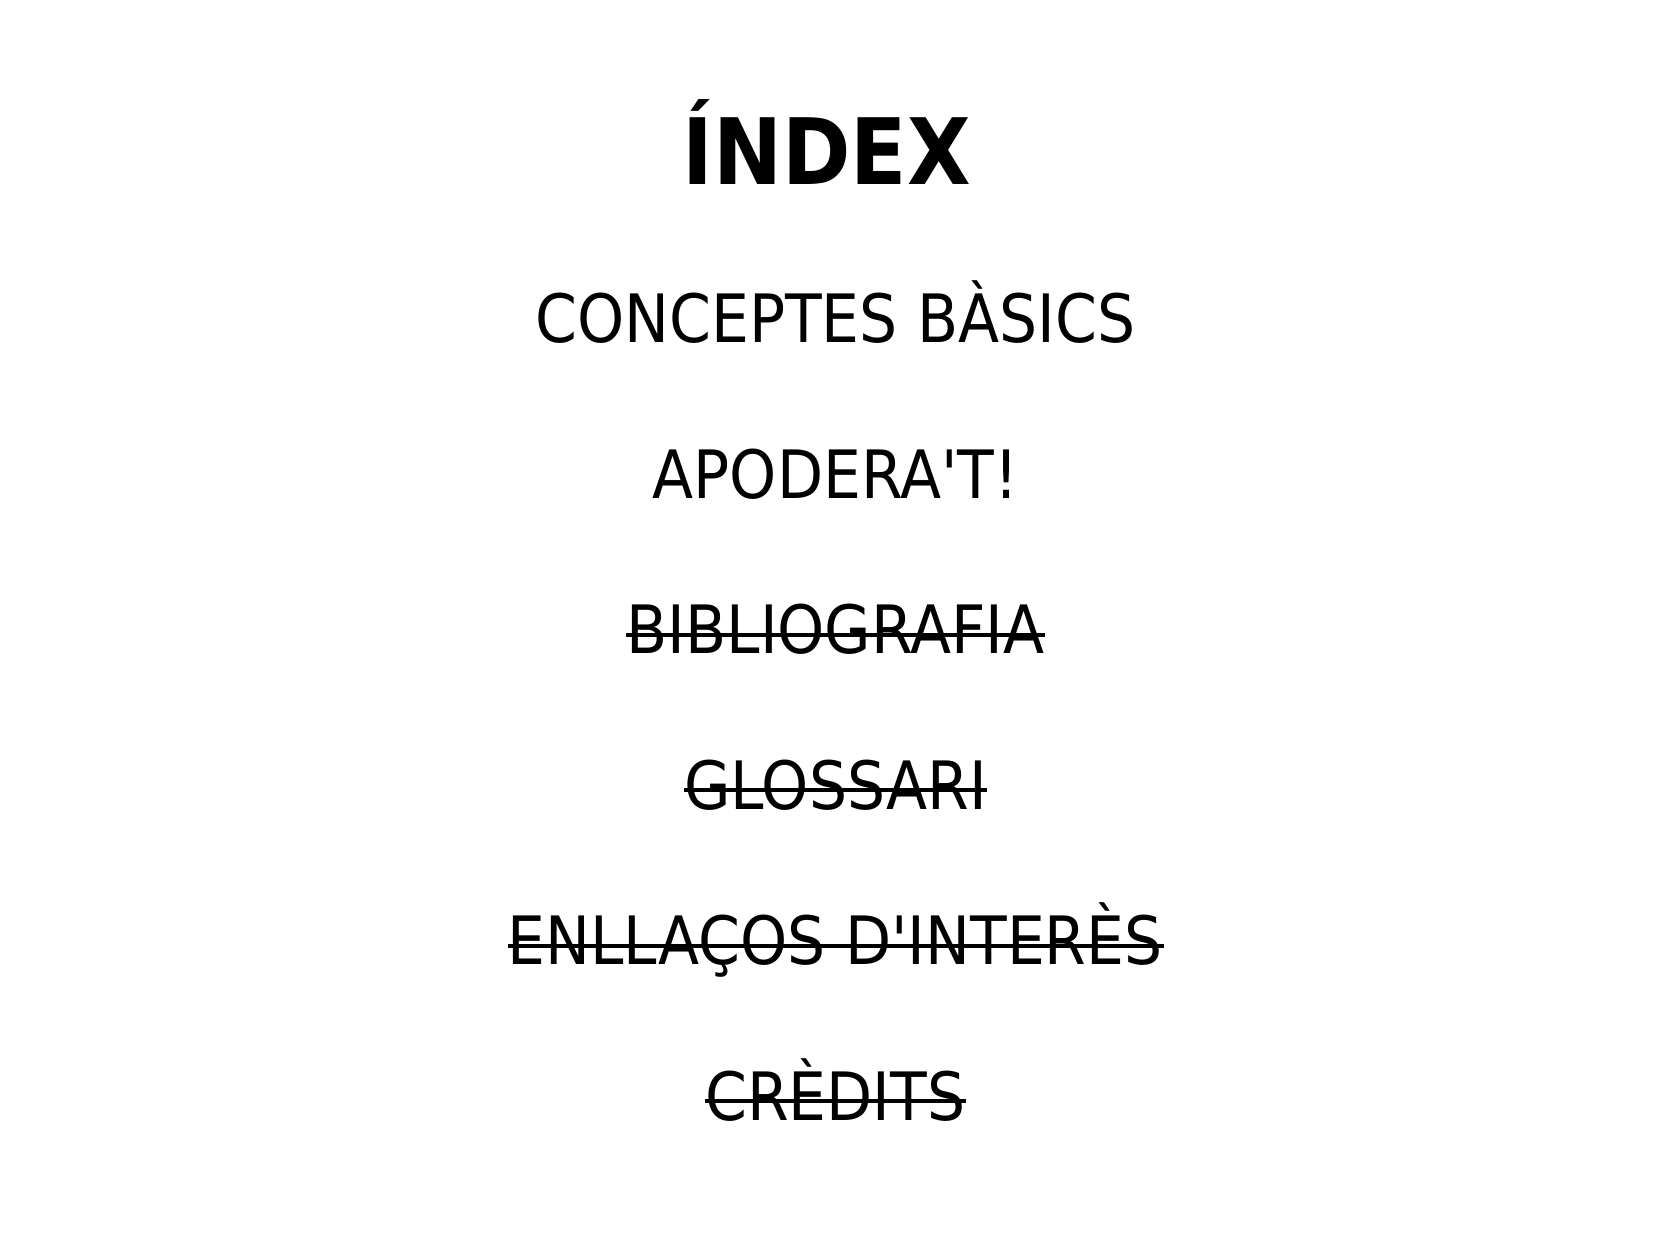

# ÍNDEX
CONCEPTES BÀSICS
APODERA'T!
BIBLIOGRAFIA
GLOSSARI
ENLLAÇOS D'INTERÈS
CRÈDITS